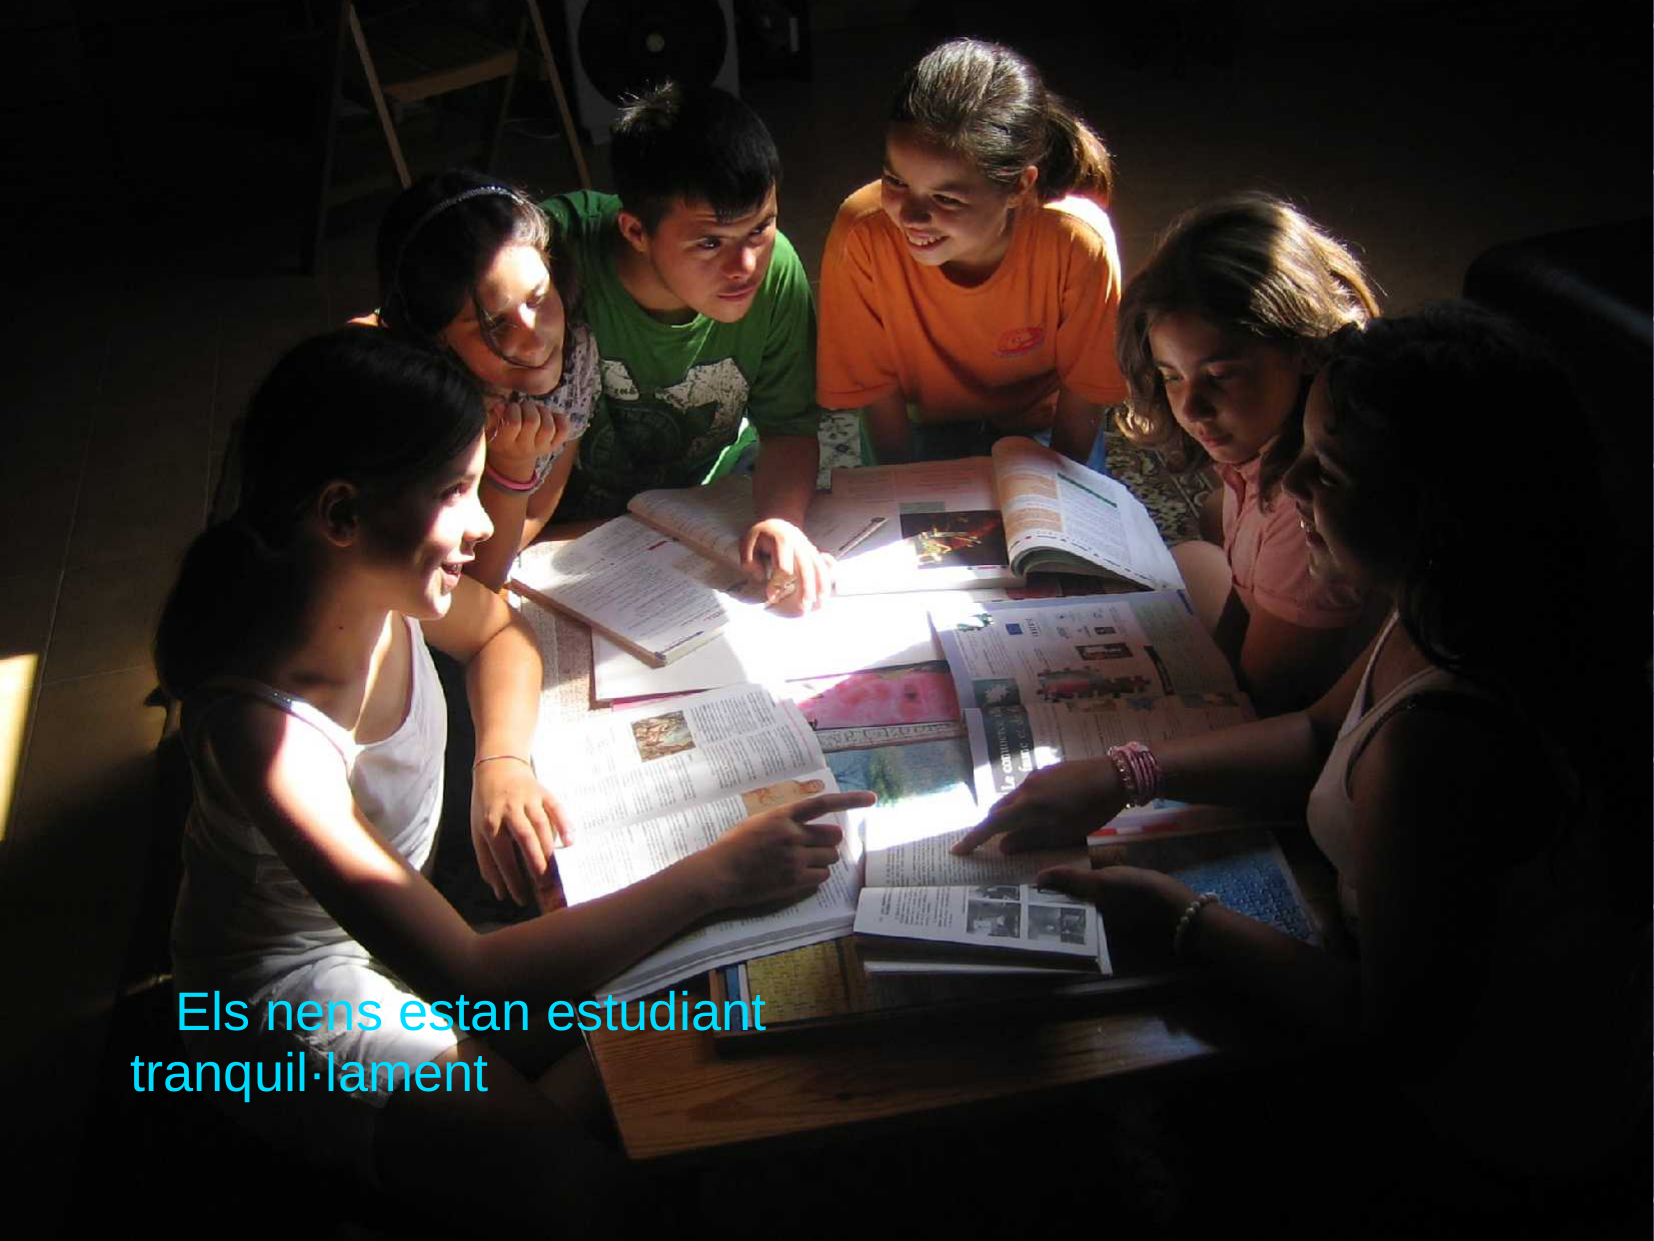

#
 Els nens estàn estudiant 				 tranquil·lament
 Els nens estan estudiant
 tranquil·lament